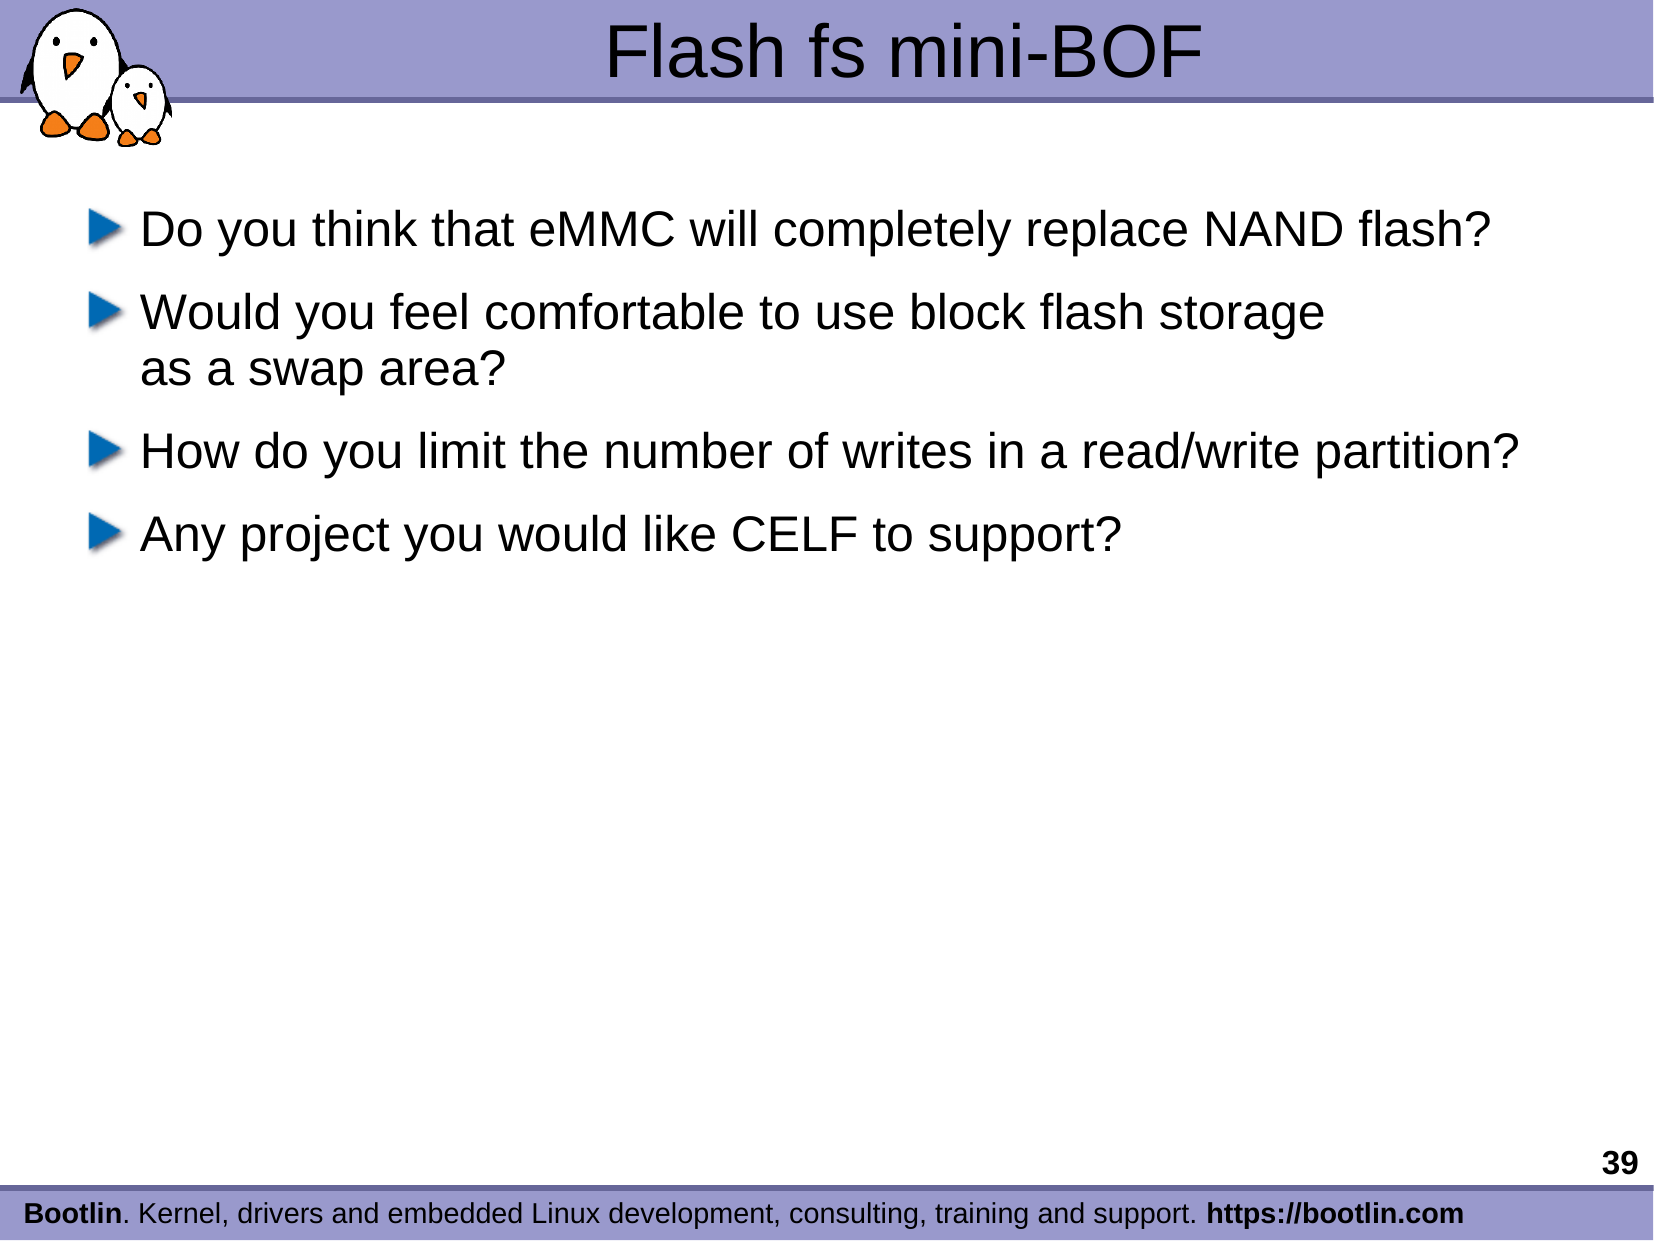

# Flash fs mini-BOF
Do you think that eMMC will completely replace NAND flash?
Would you feel comfortable to use block flash storage
as a swap area?
How do you limit the number of writes in a read/write partition?
Any project you would like CELF to support?